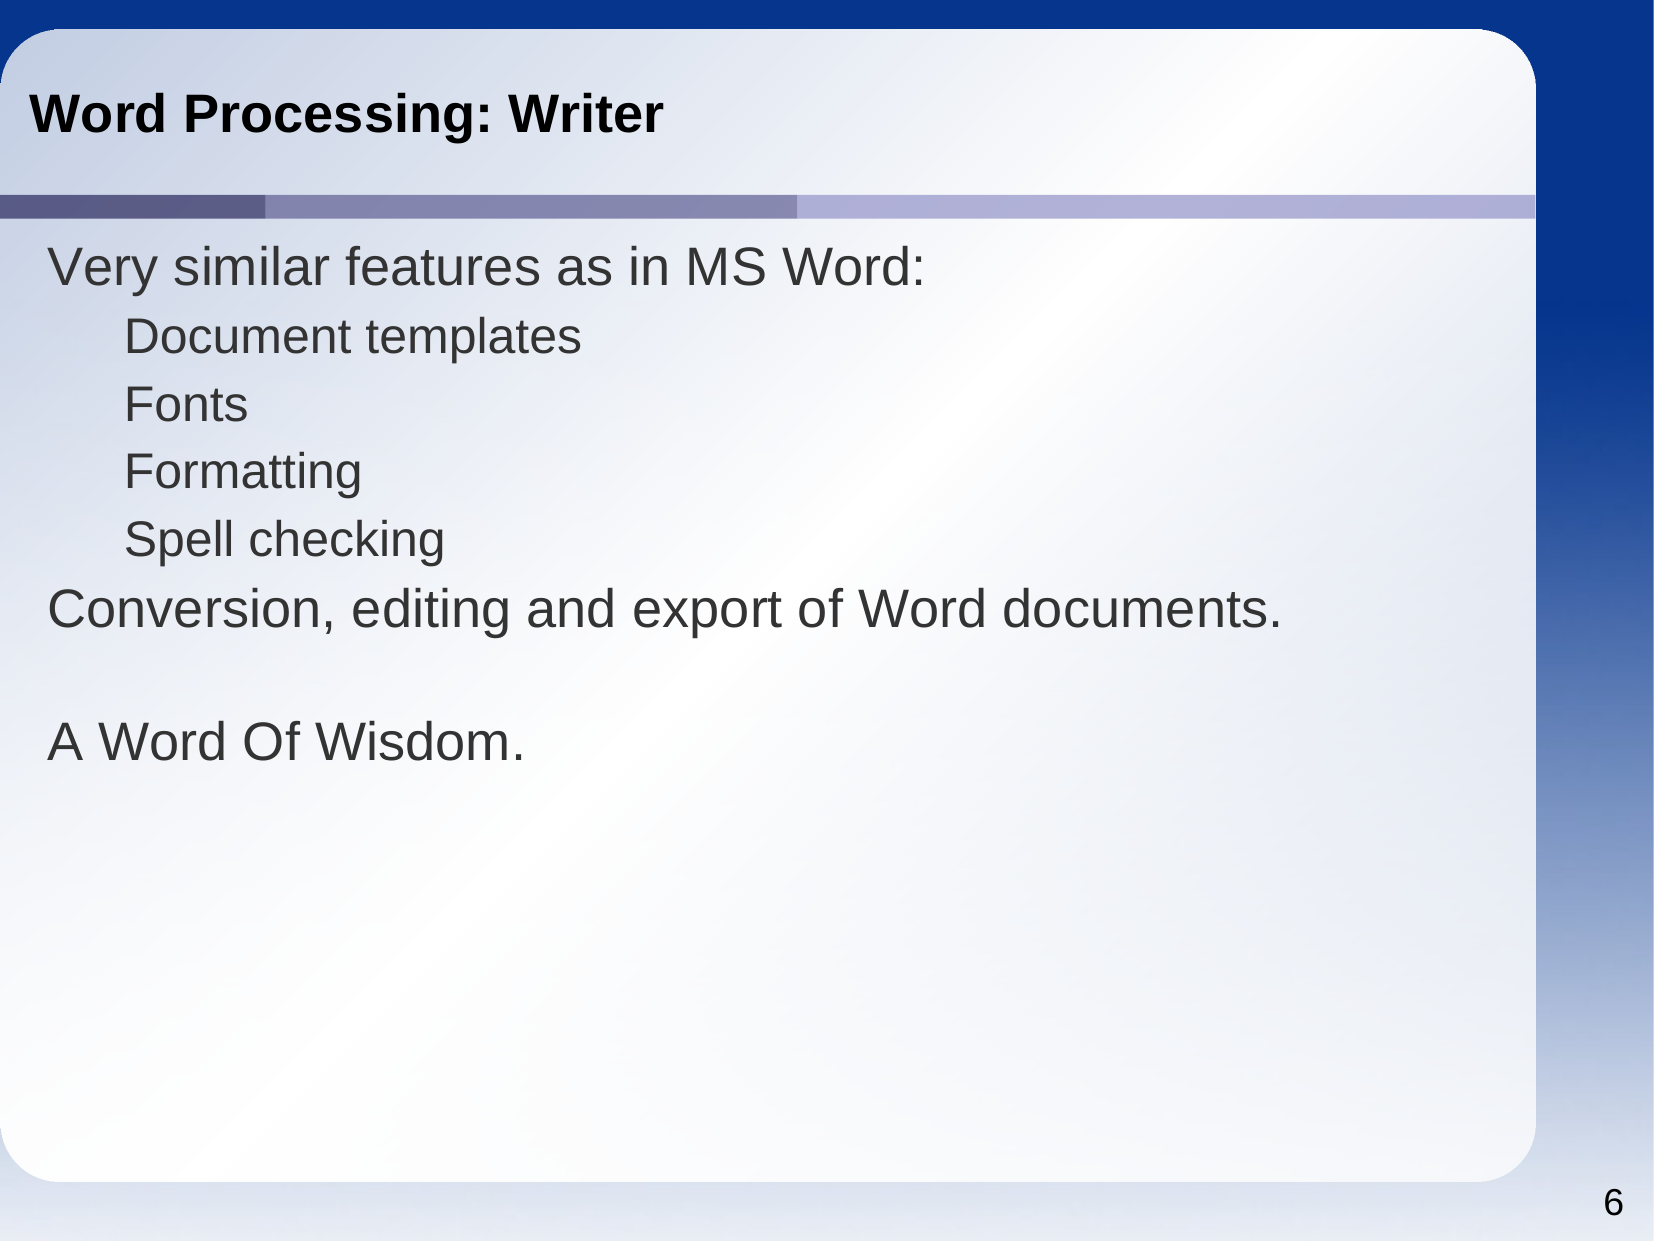

# Word Processing: Writer
Very similar features as in MS Word:
Document templates
Fonts
Formatting
Spell checking
Conversion, editing and export of Word documents.
A Word Of Wisdom.
6